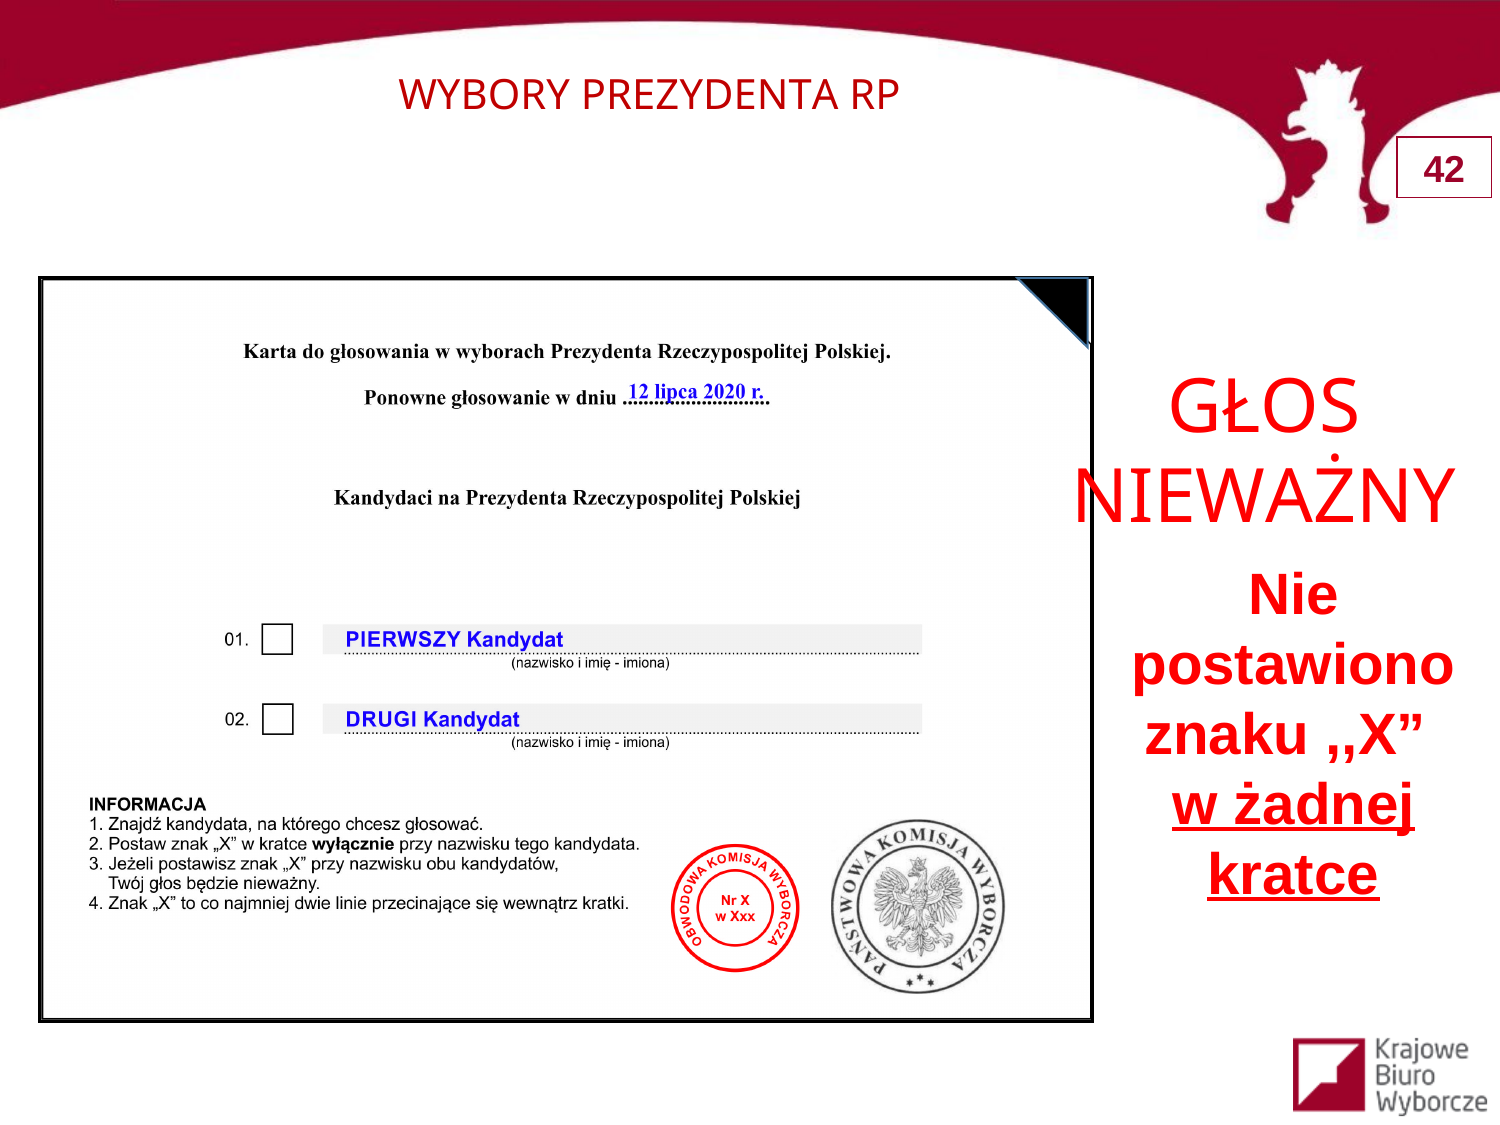

WYBORY PREZYDENTA RP
GŁOS NIEWAŻNY
Nie postawiono znaku ,,X”
w żadnej kratce